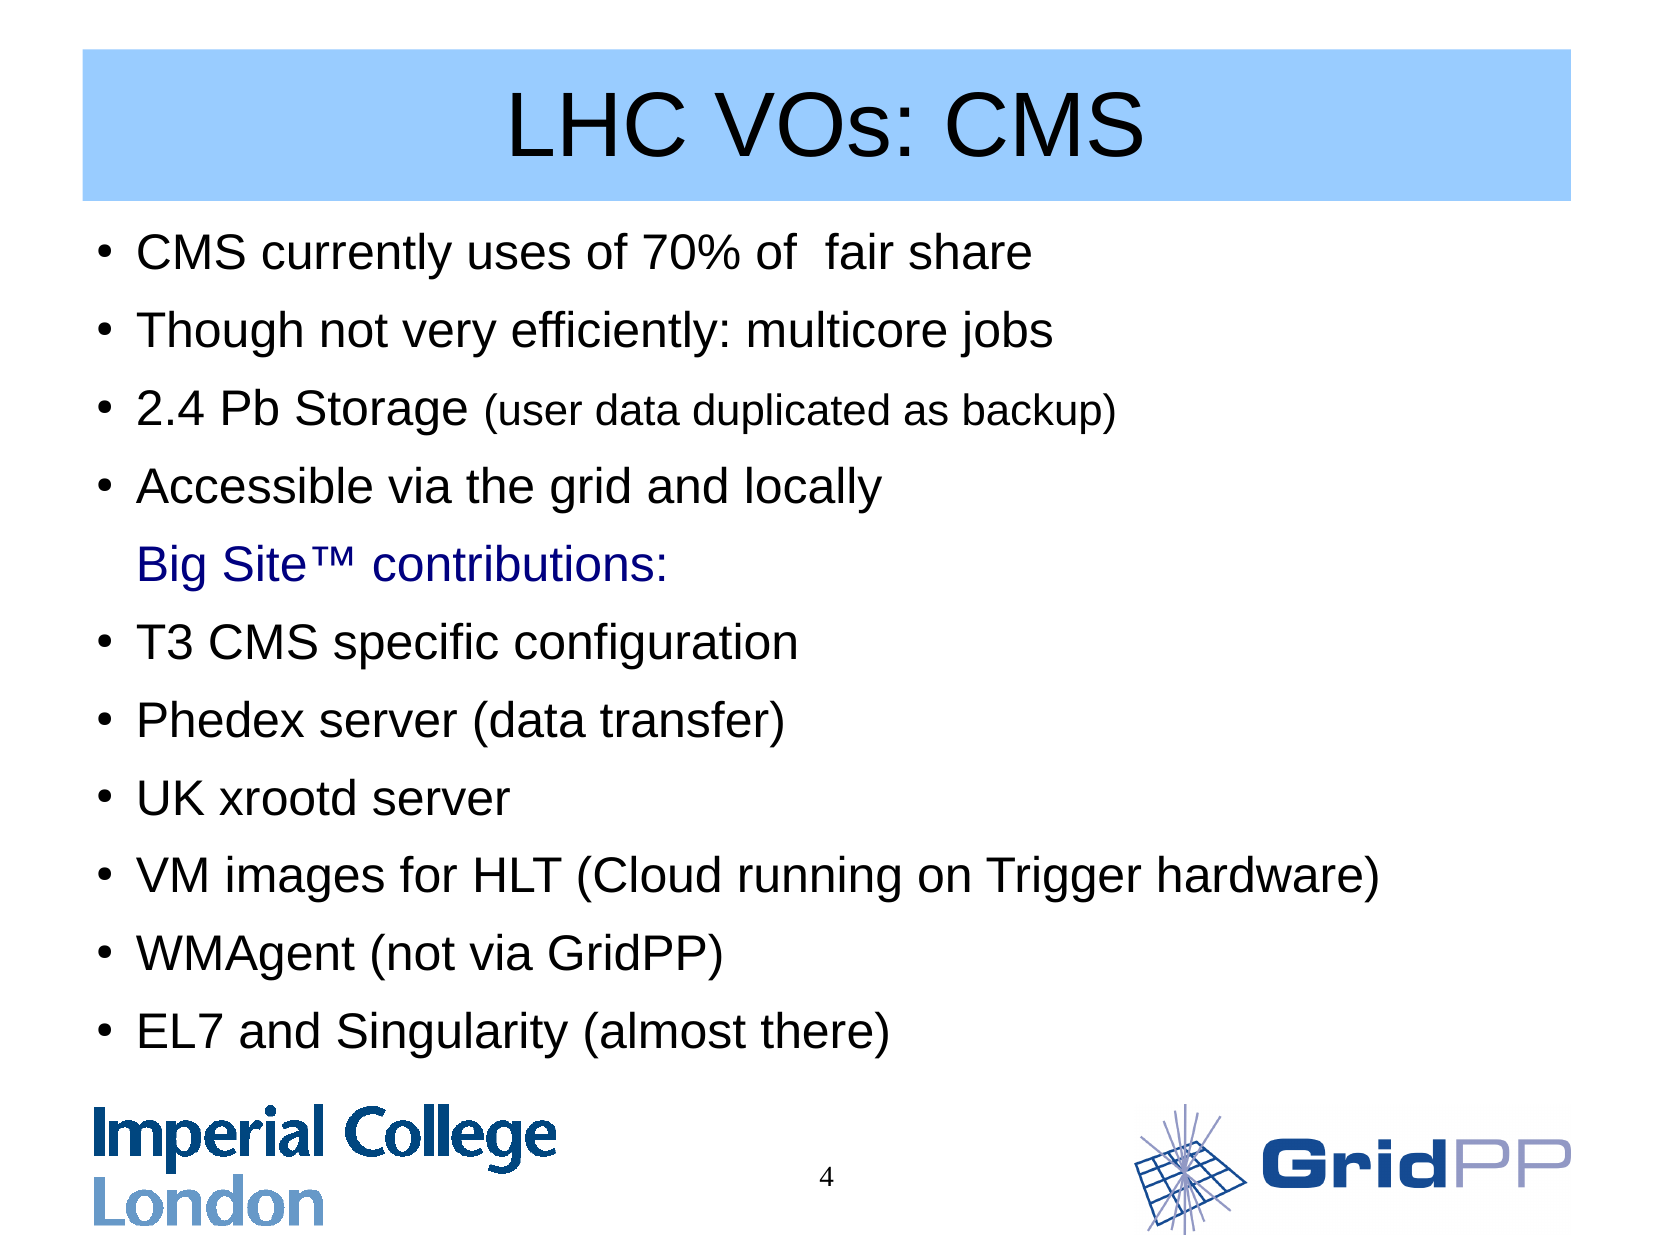

# LHC VOs: CMS
CMS currently uses of 70% of fair share
Though not very efficiently: multicore jobs
2.4 Pb Storage (user data duplicated as backup)
Accessible via the grid and locally
Big Site™ contributions:
T3 CMS specific configuration
Phedex server (data transfer)
UK xrootd server
VM images for HLT (Cloud running on Trigger hardware)
WMAgent (not via GridPP)
EL7 and Singularity (almost there)
4